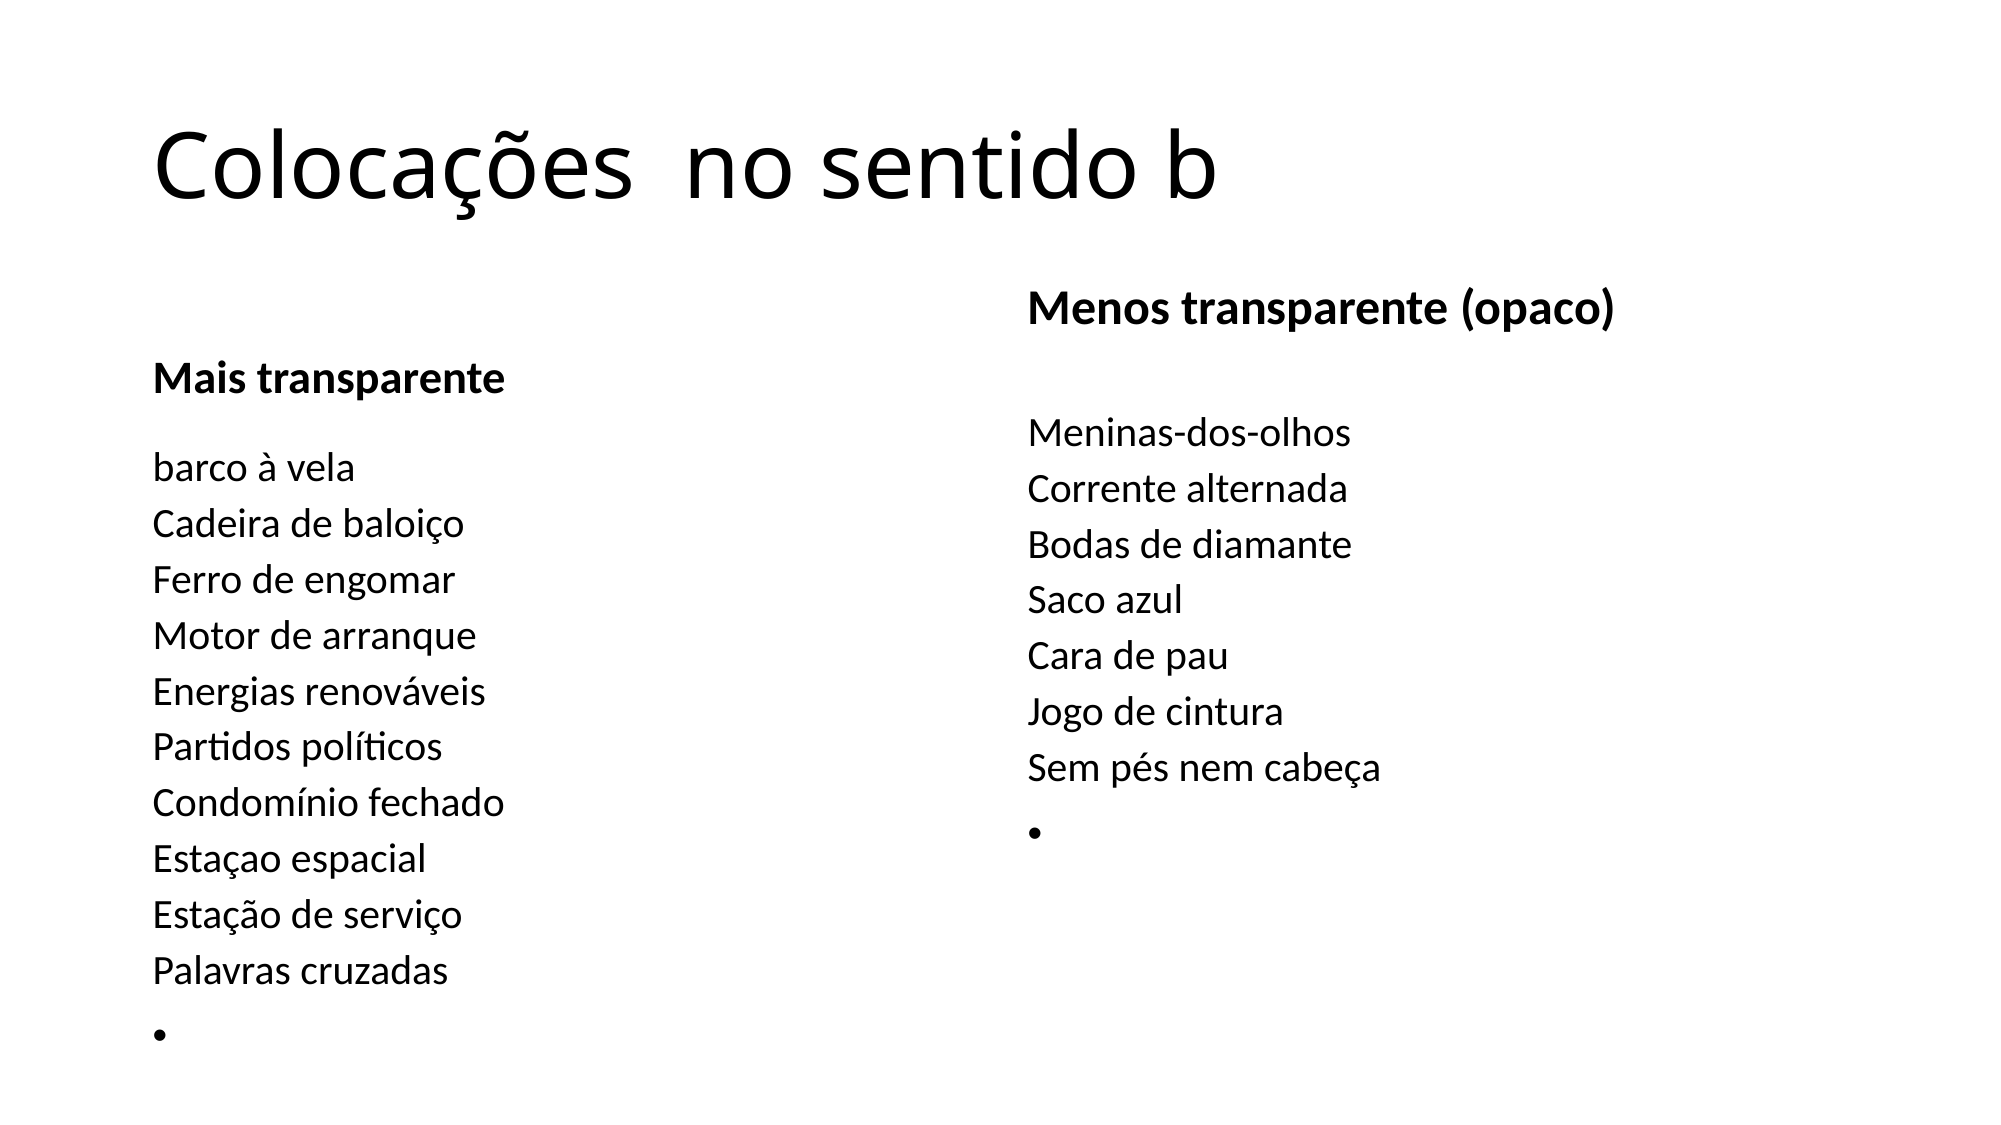

# Colocações no sentido b
Mais transparente
Menos transparente (opaco)
barco à vela
Cadeira de baloiço
Ferro de engomar
Motor de arranque
Energias renováveis
Partidos políticos
Condomínio fechado
Estaçao espacial
Estação de serviço
Palavras cruzadas
Meninas-dos-olhos
Corrente alternada
Bodas de diamante
Saco azul
Cara de pau
Jogo de cintura
Sem pés nem cabeça